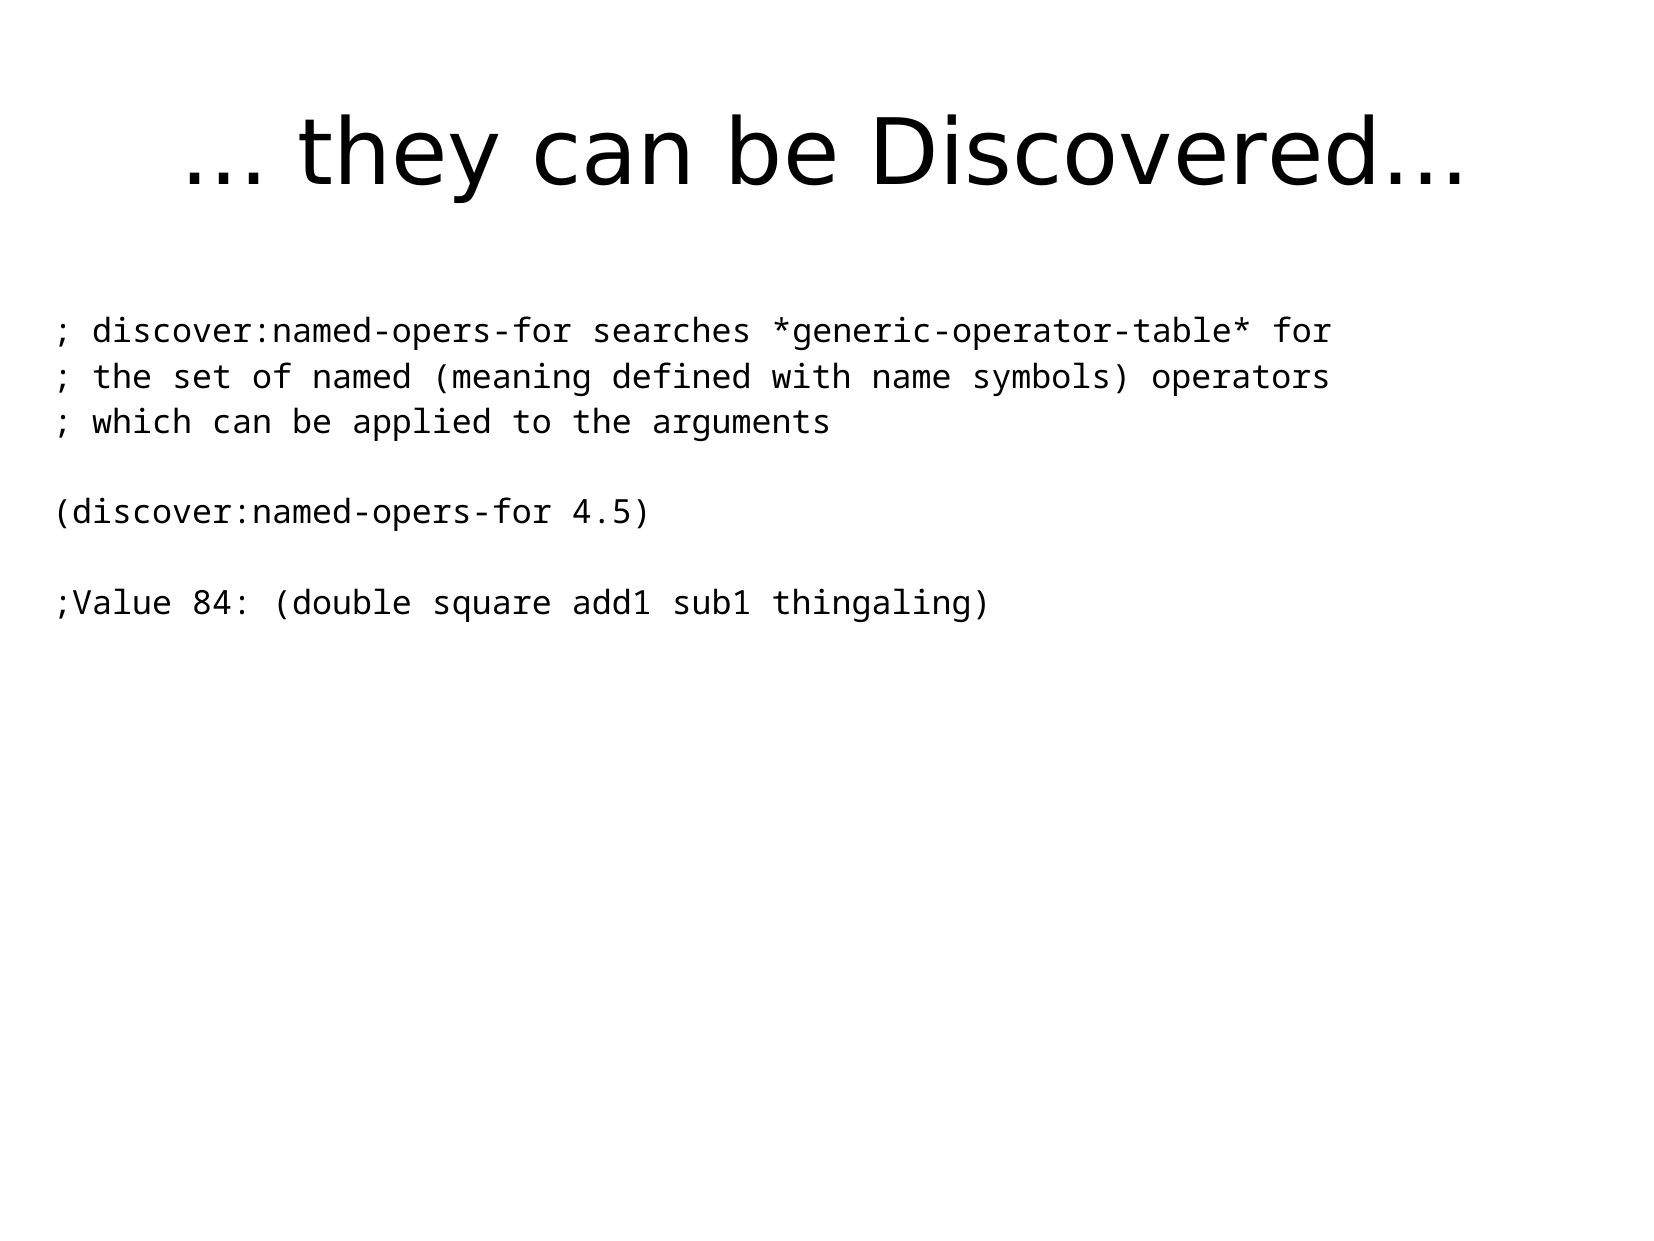

# ... they can be Discovered...
; discover:named-opers-for searches *generic-operator-table* for
; the set of named (meaning defined with name symbols) operators
; which can be applied to the arguments
(discover:named-opers-for 4.5)
;Value 84: (double square add1 sub1 thingaling)